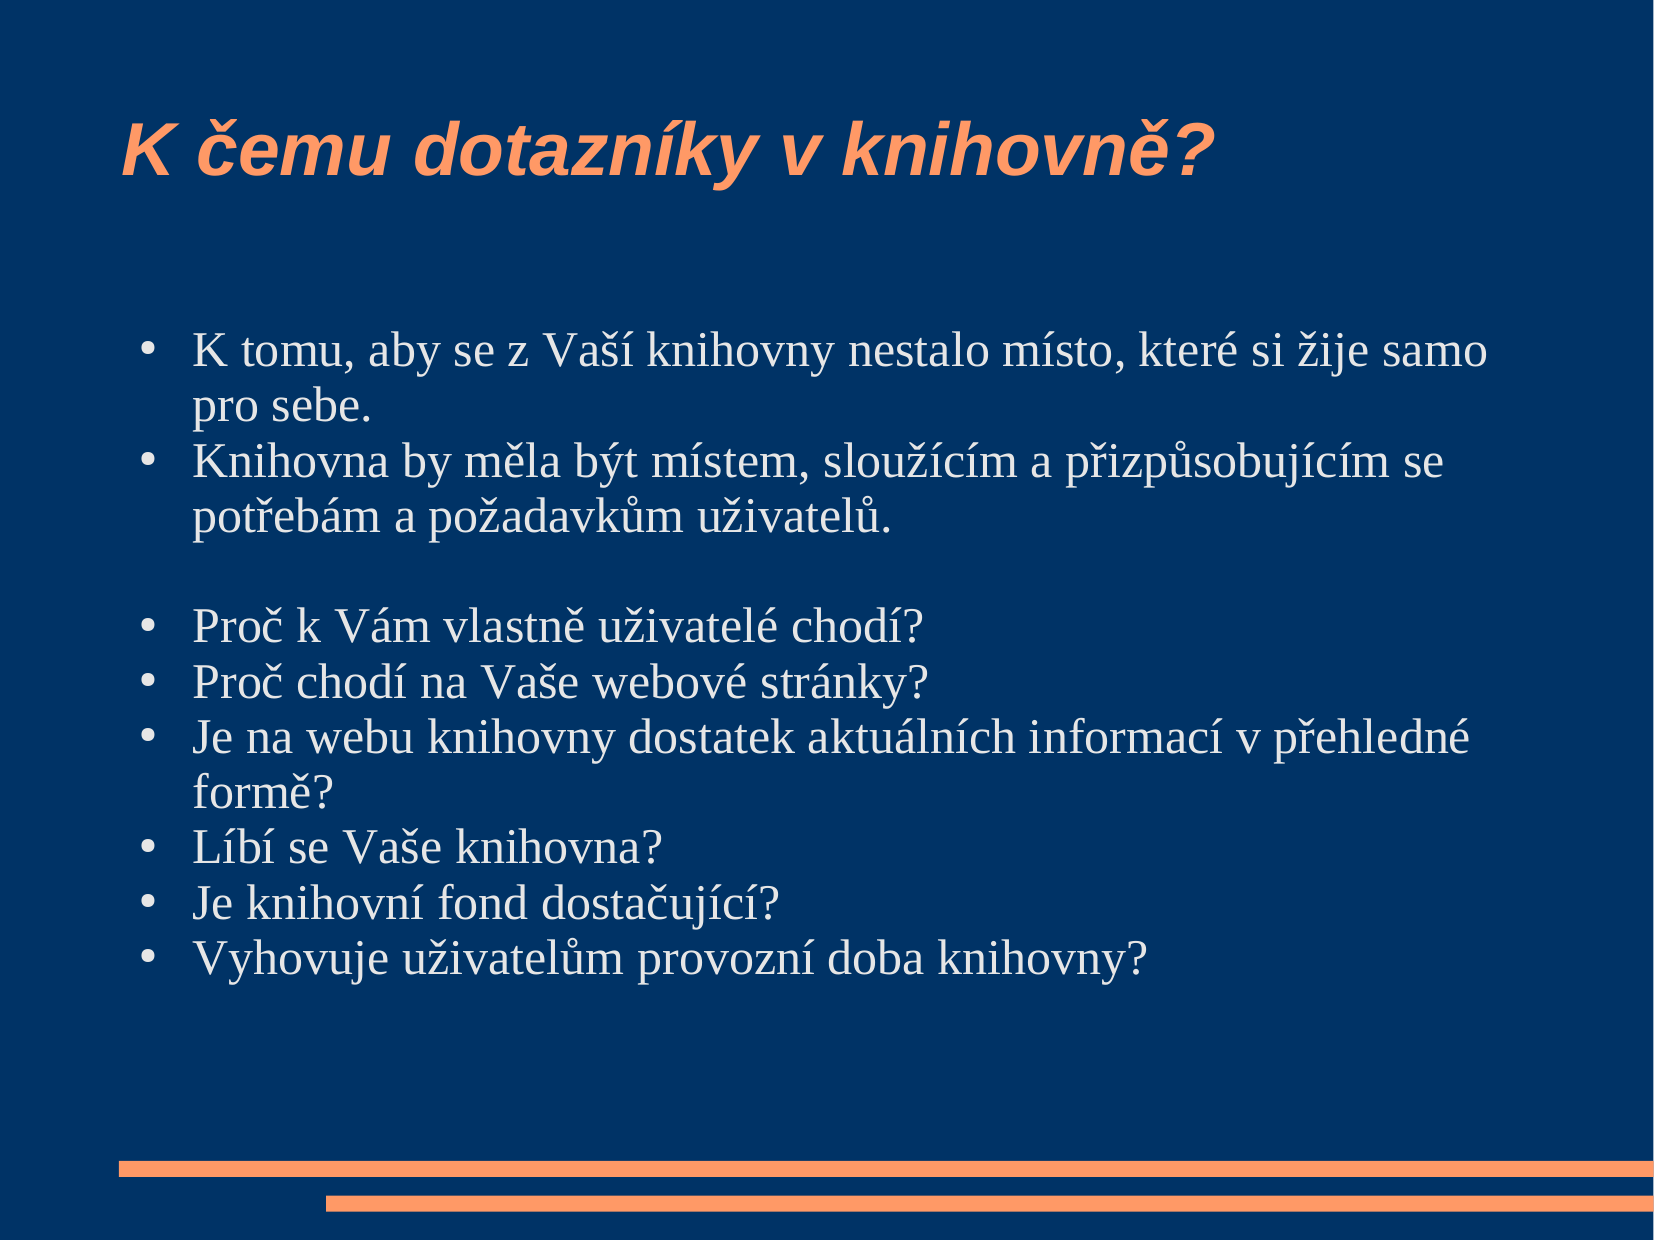

# K čemu dotazníky v knihovně?
K tomu, aby se z Vaší knihovny nestalo místo, které si žije samo pro sebe.
Knihovna by měla být místem, sloužícím a přizpůsobujícím se potřebám a požadavkům uživatelů.
Proč k Vám vlastně uživatelé chodí?
Proč chodí na Vaše webové stránky?
Je na webu knihovny dostatek aktuálních informací v přehledné formě?
Líbí se Vaše knihovna?
Je knihovní fond dostačující?
Vyhovuje uživatelům provozní doba knihovny?